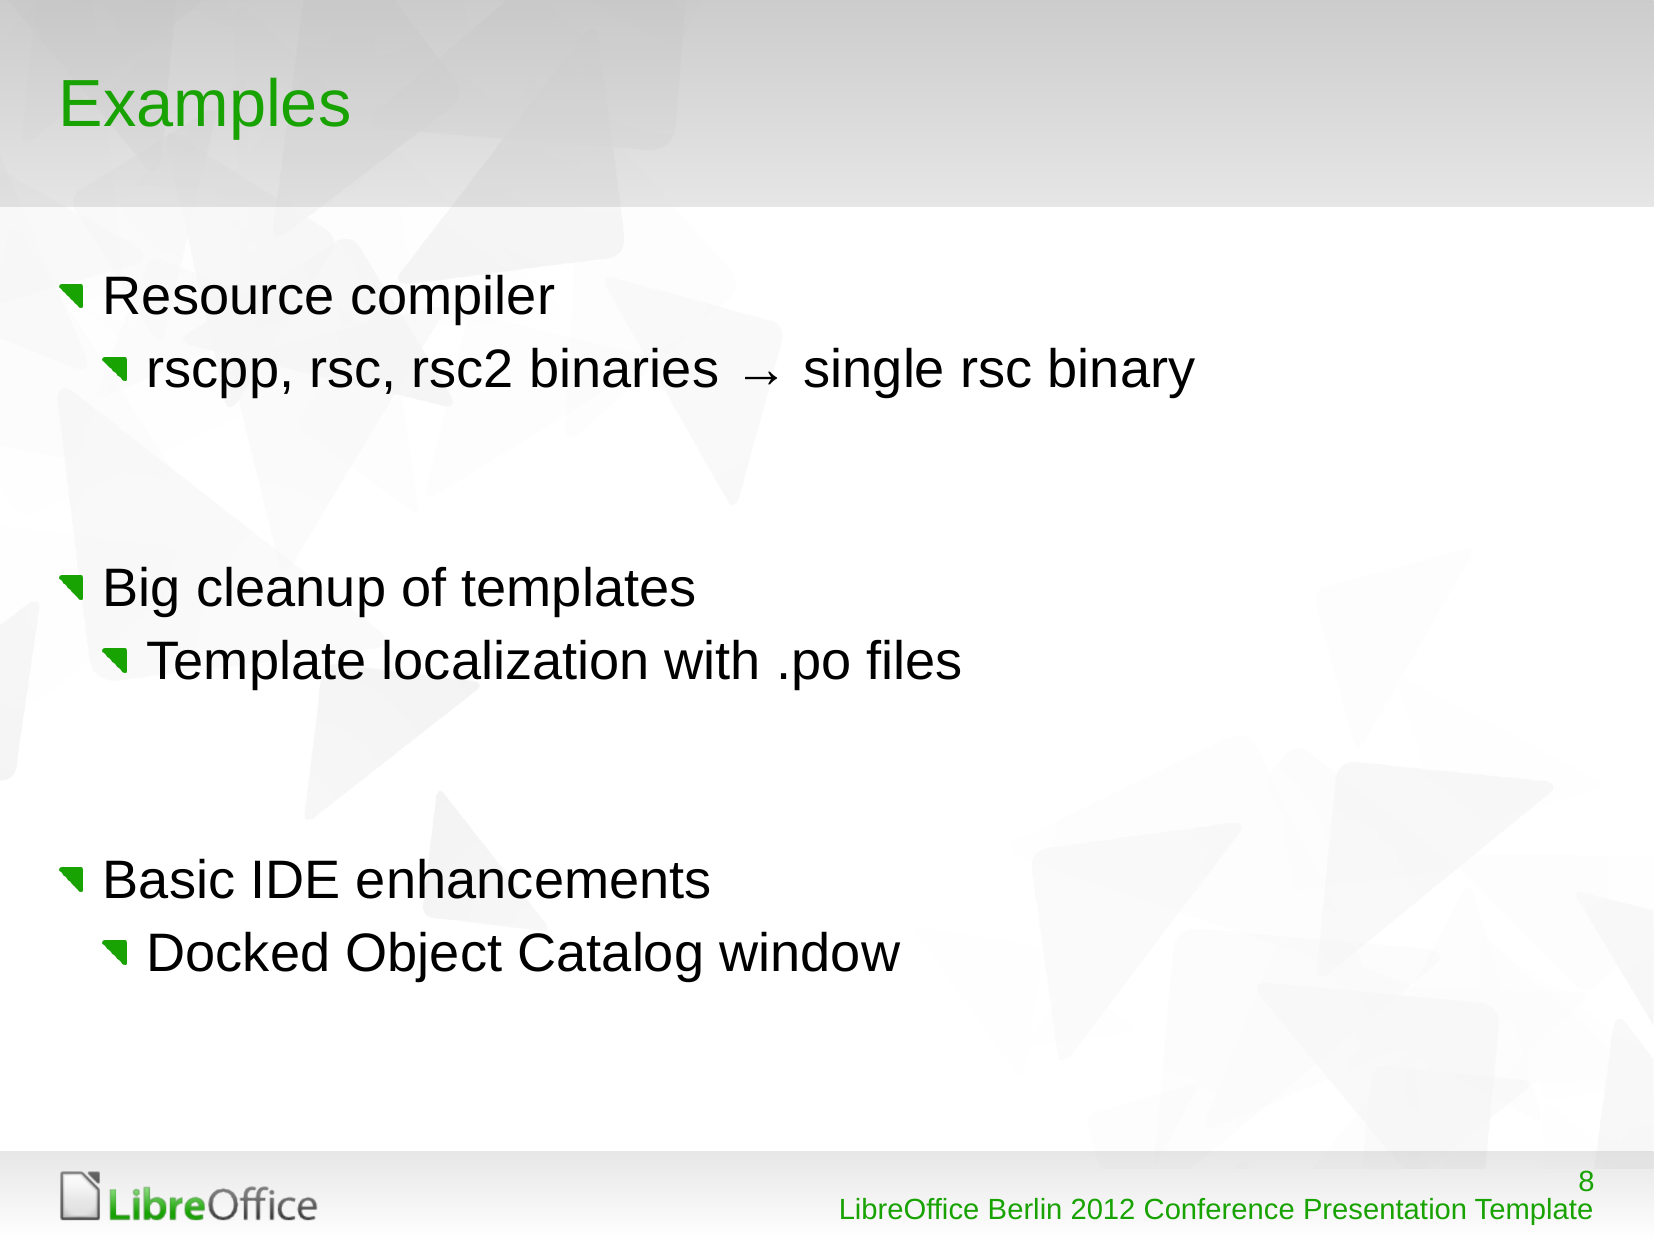

# Examples
Resource compiler
rscpp, rsc, rsc2 binaries → single rsc binary
Big cleanup of templates
Template localization with .po files
Basic IDE enhancements
Docked Object Catalog window
8
LibreOffice Berlin 2012 Conference Presentation Template